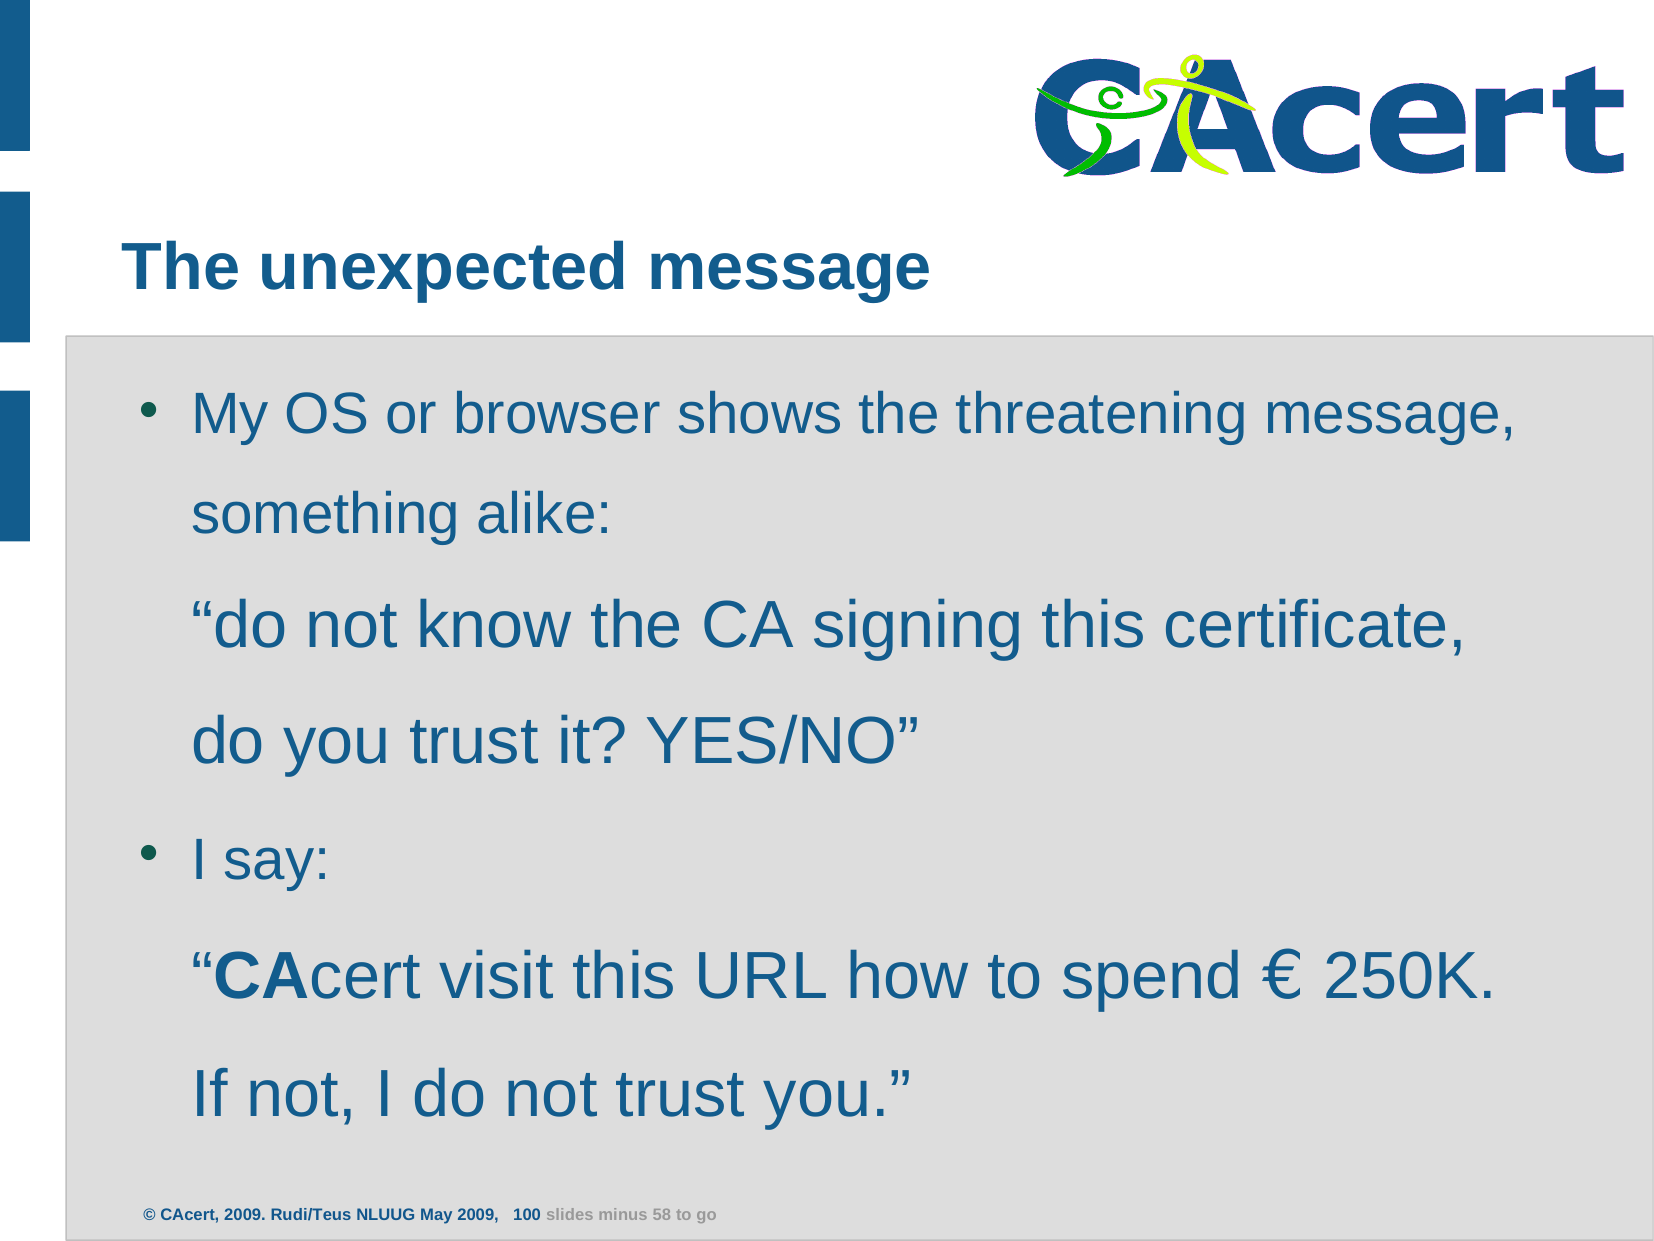

# The unexpected message
My OS or browser shows the threatening message, something alike:
“do not know the CA signing this certificate,
do you trust it? YES/NO”
I say:
“CAcert visit this URL how to spend € 250K.
If not, I do not trust you.”